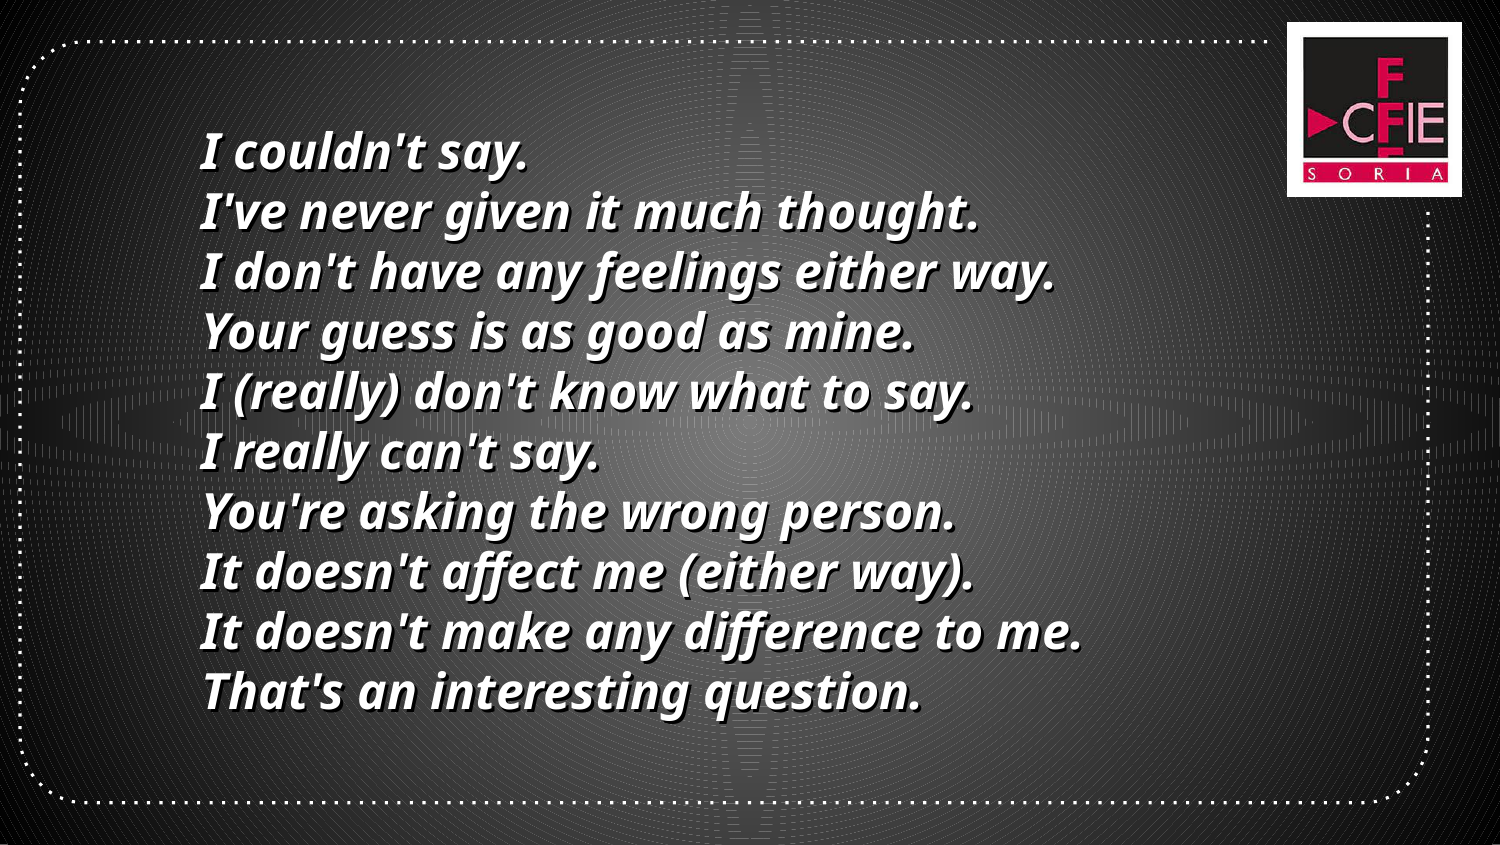

I couldn't say.
I've never given it much thought.
I don't have any feelings either way.
Your guess is as good as mine.
I (really) don't know what to say.
I really can't say.
You're asking the wrong person.
It doesn't affect me (either way).
It doesn't make any difference to me.
That's an interesting question.